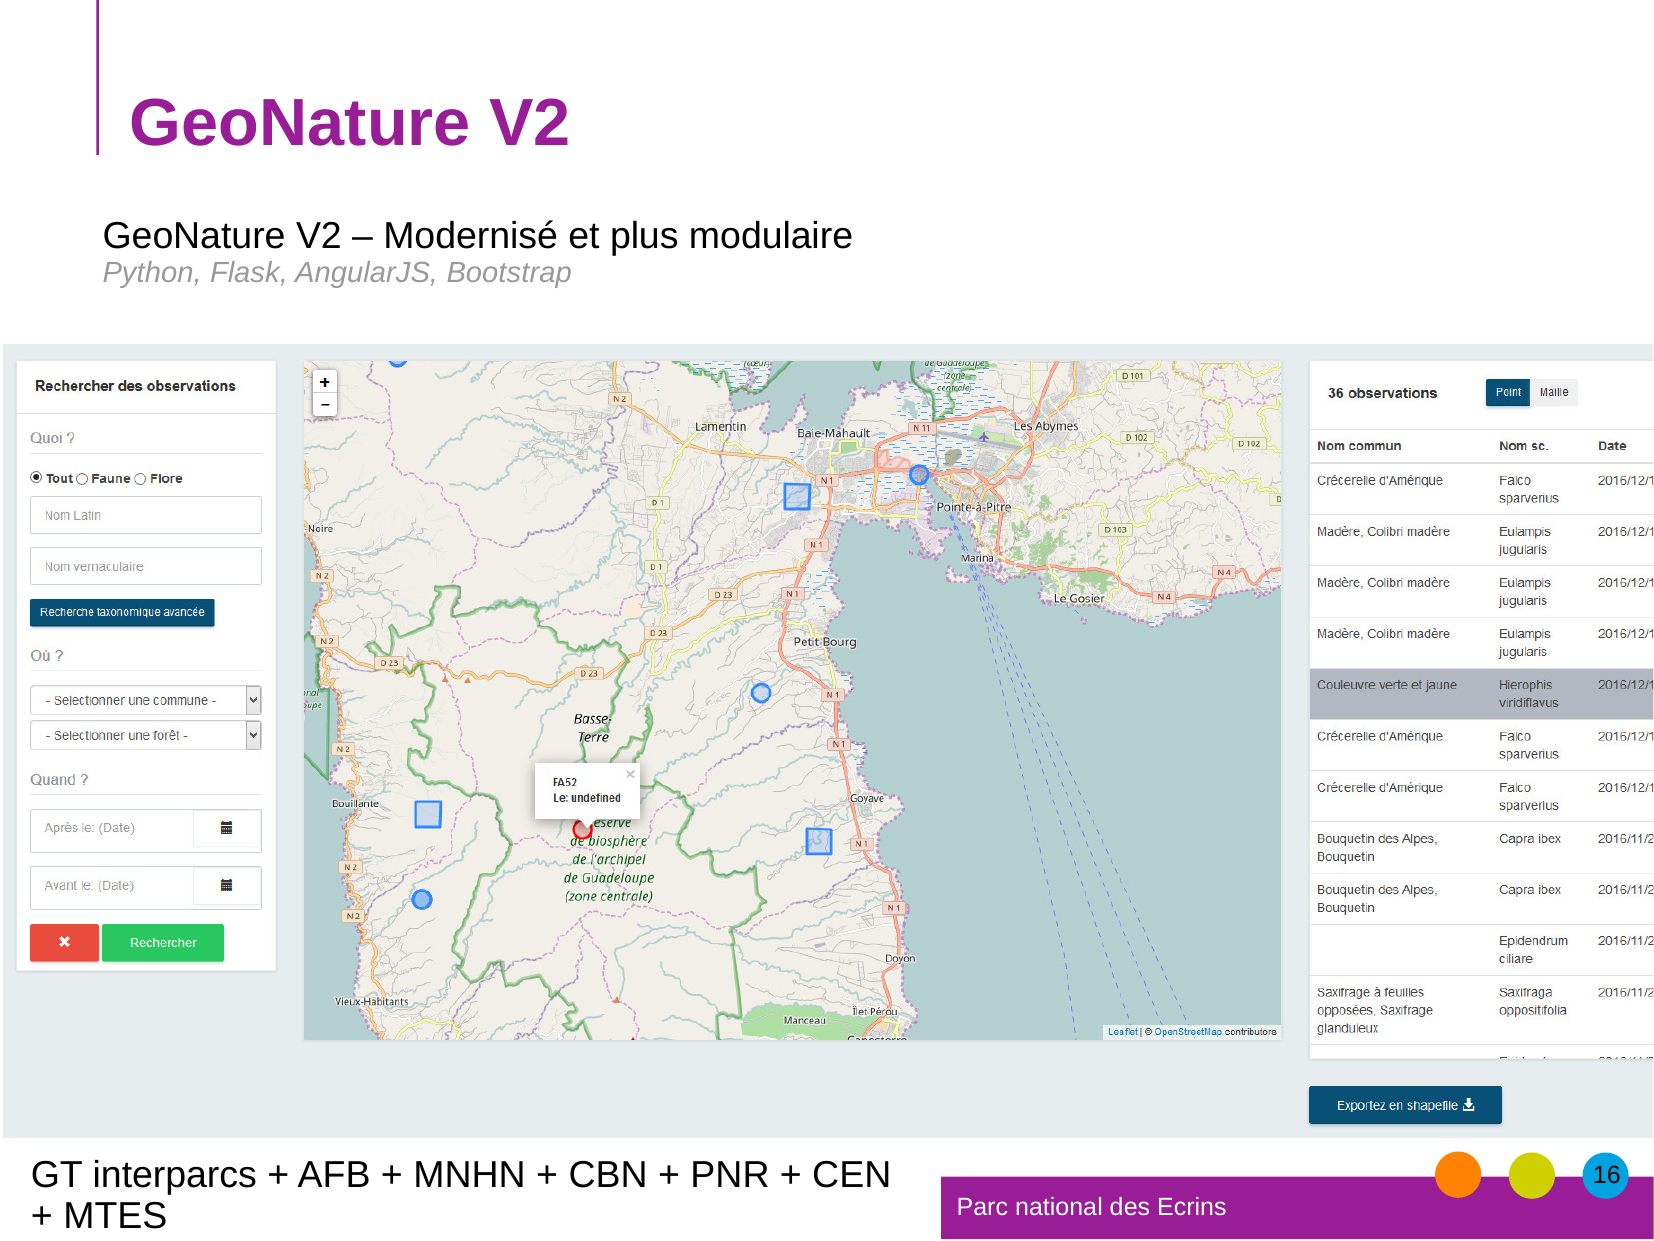

# GeoNature V2
GeoNature V2 – Modernisé et plus modulaire
Python, Flask, AngularJS, Bootstrap
GT interparcs + AFB + MNHN + CBN + PNR + CEN
+ MTES